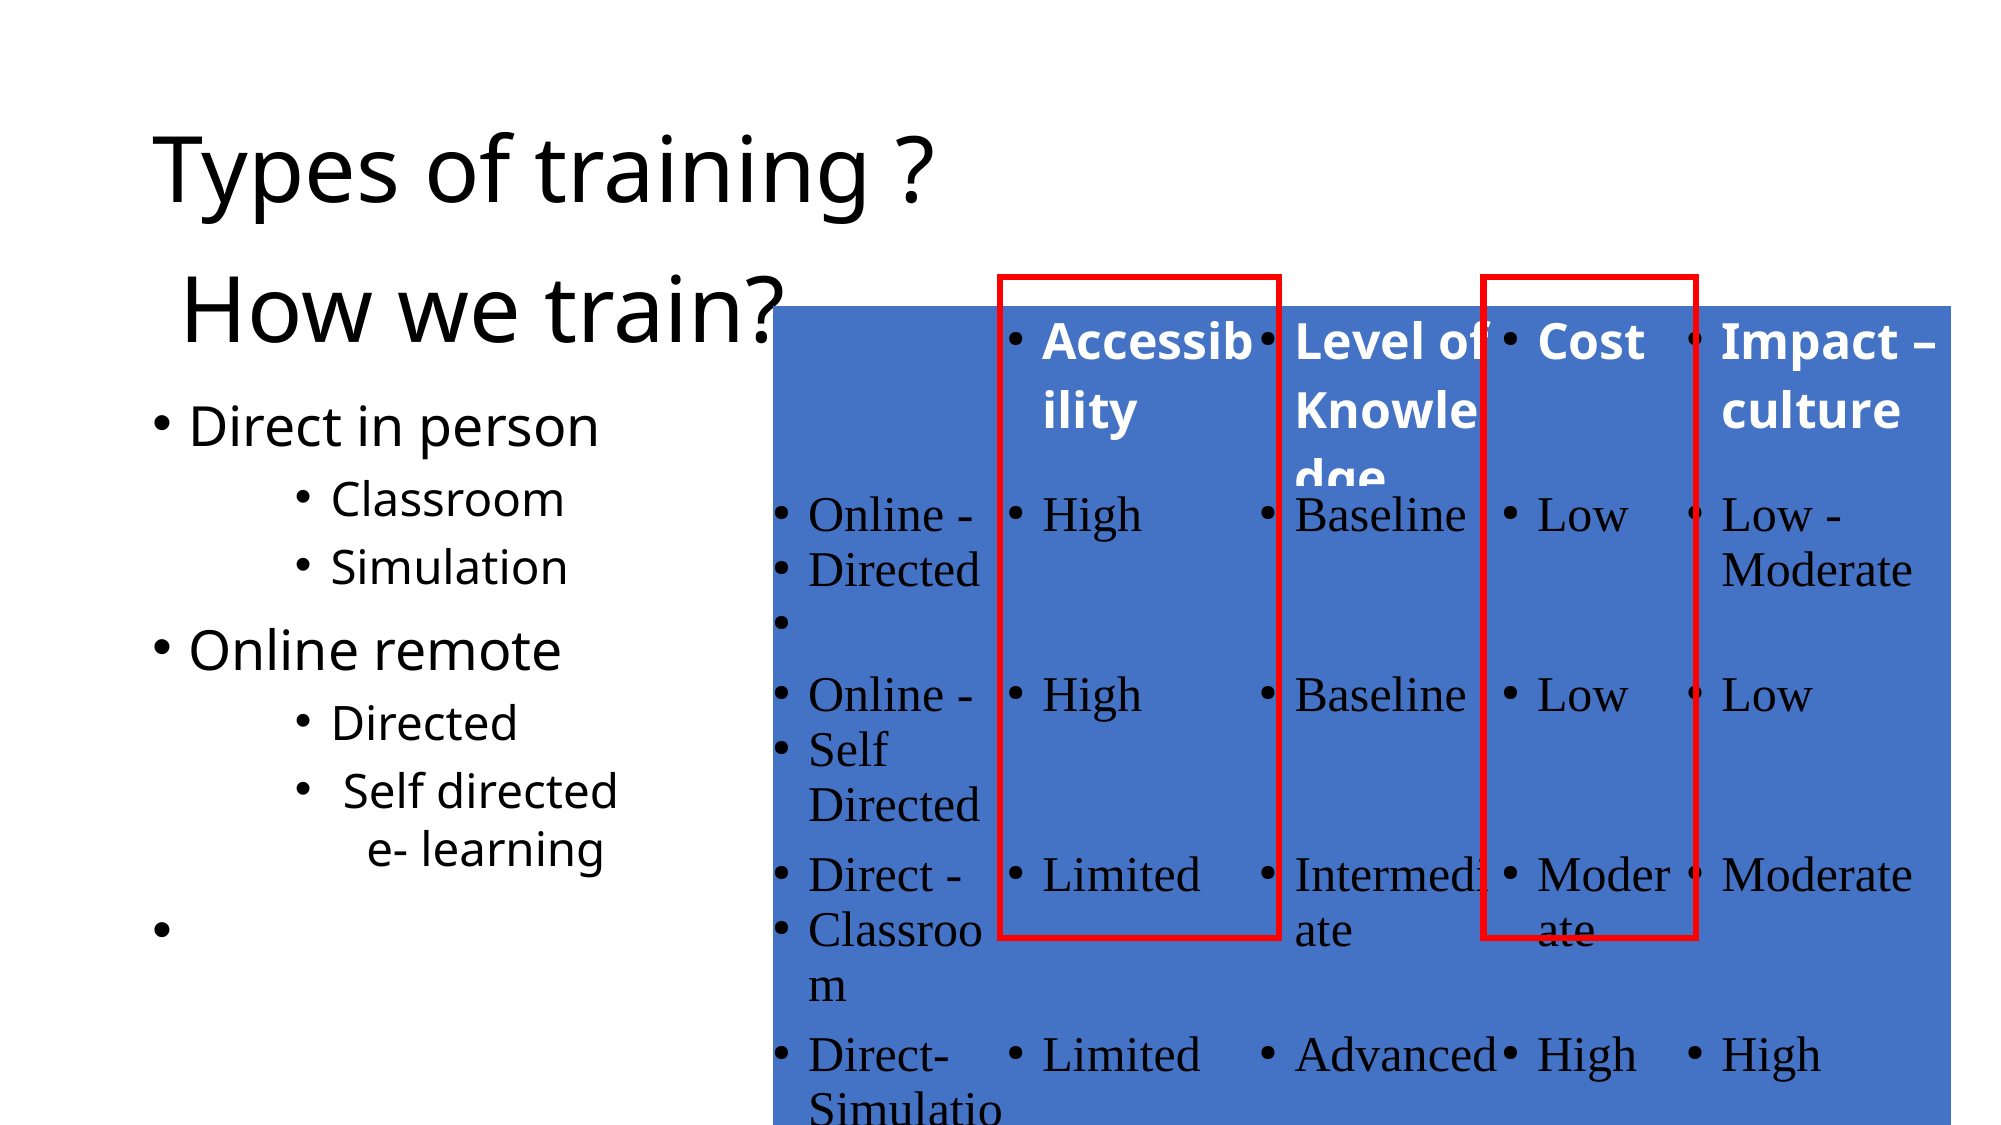

# Types of training ?
How we train?
| | Accessibility | Level of Knowledge | Cost | Impact – culture |
| --- | --- | --- | --- | --- |
| Online - Directed | High | Baseline | Low | Low - Moderate |
| Online - Self Directed | High | Baseline | Low | Low |
| Direct - Classroom | Limited | Intermediate | Moderate | Moderate |
| Direct- Simulation | Limited | Advanced | High | High |
Direct in person
Classroom
Simulation
Online remote
Directed
 Self directed e- learning